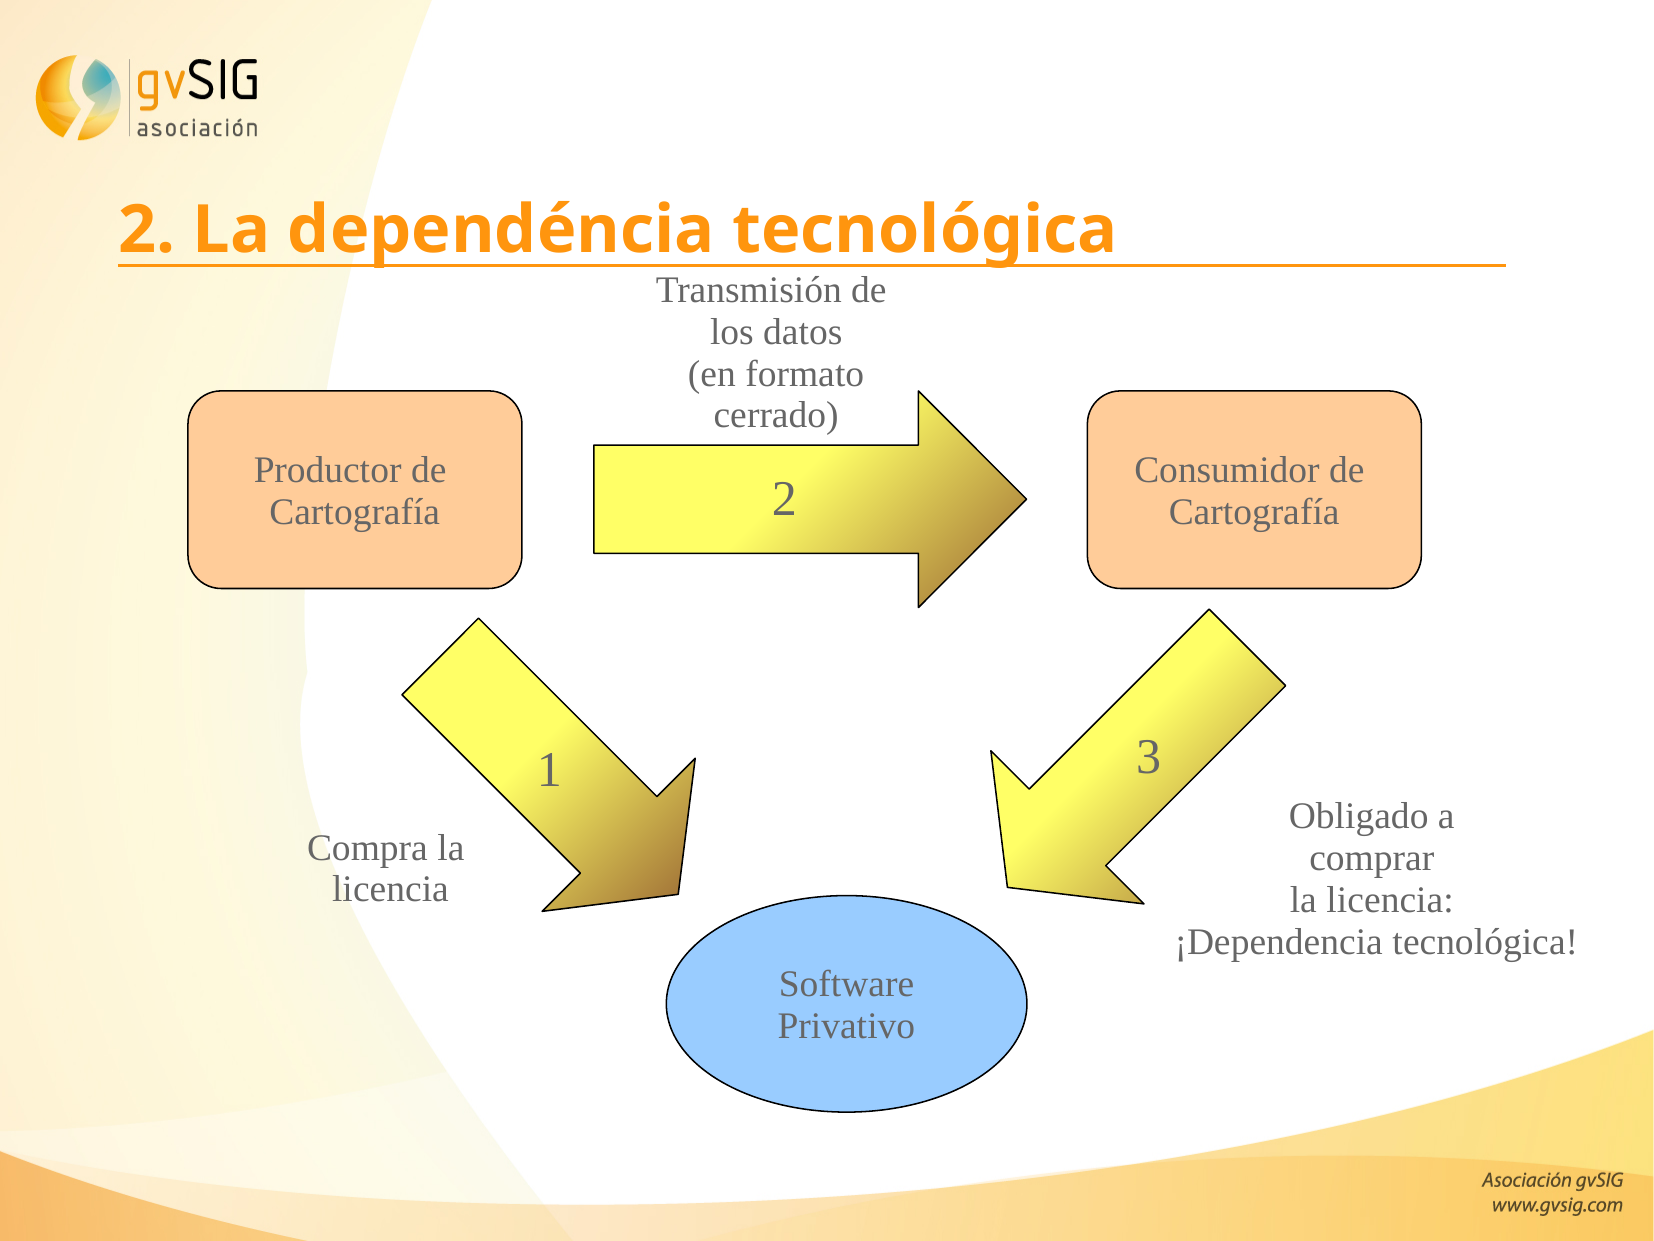

# 2. La dependéncia tecnológica
Transmisión de
los datos
(en formato
cerrado)
Productor de
Cartografía
 2
Consumidor de
Cartografía
3
1
Obligado a
comprar
la licencia:
¡Dependencia tecnológica!
Compra la
 licencia
Software
Privativo